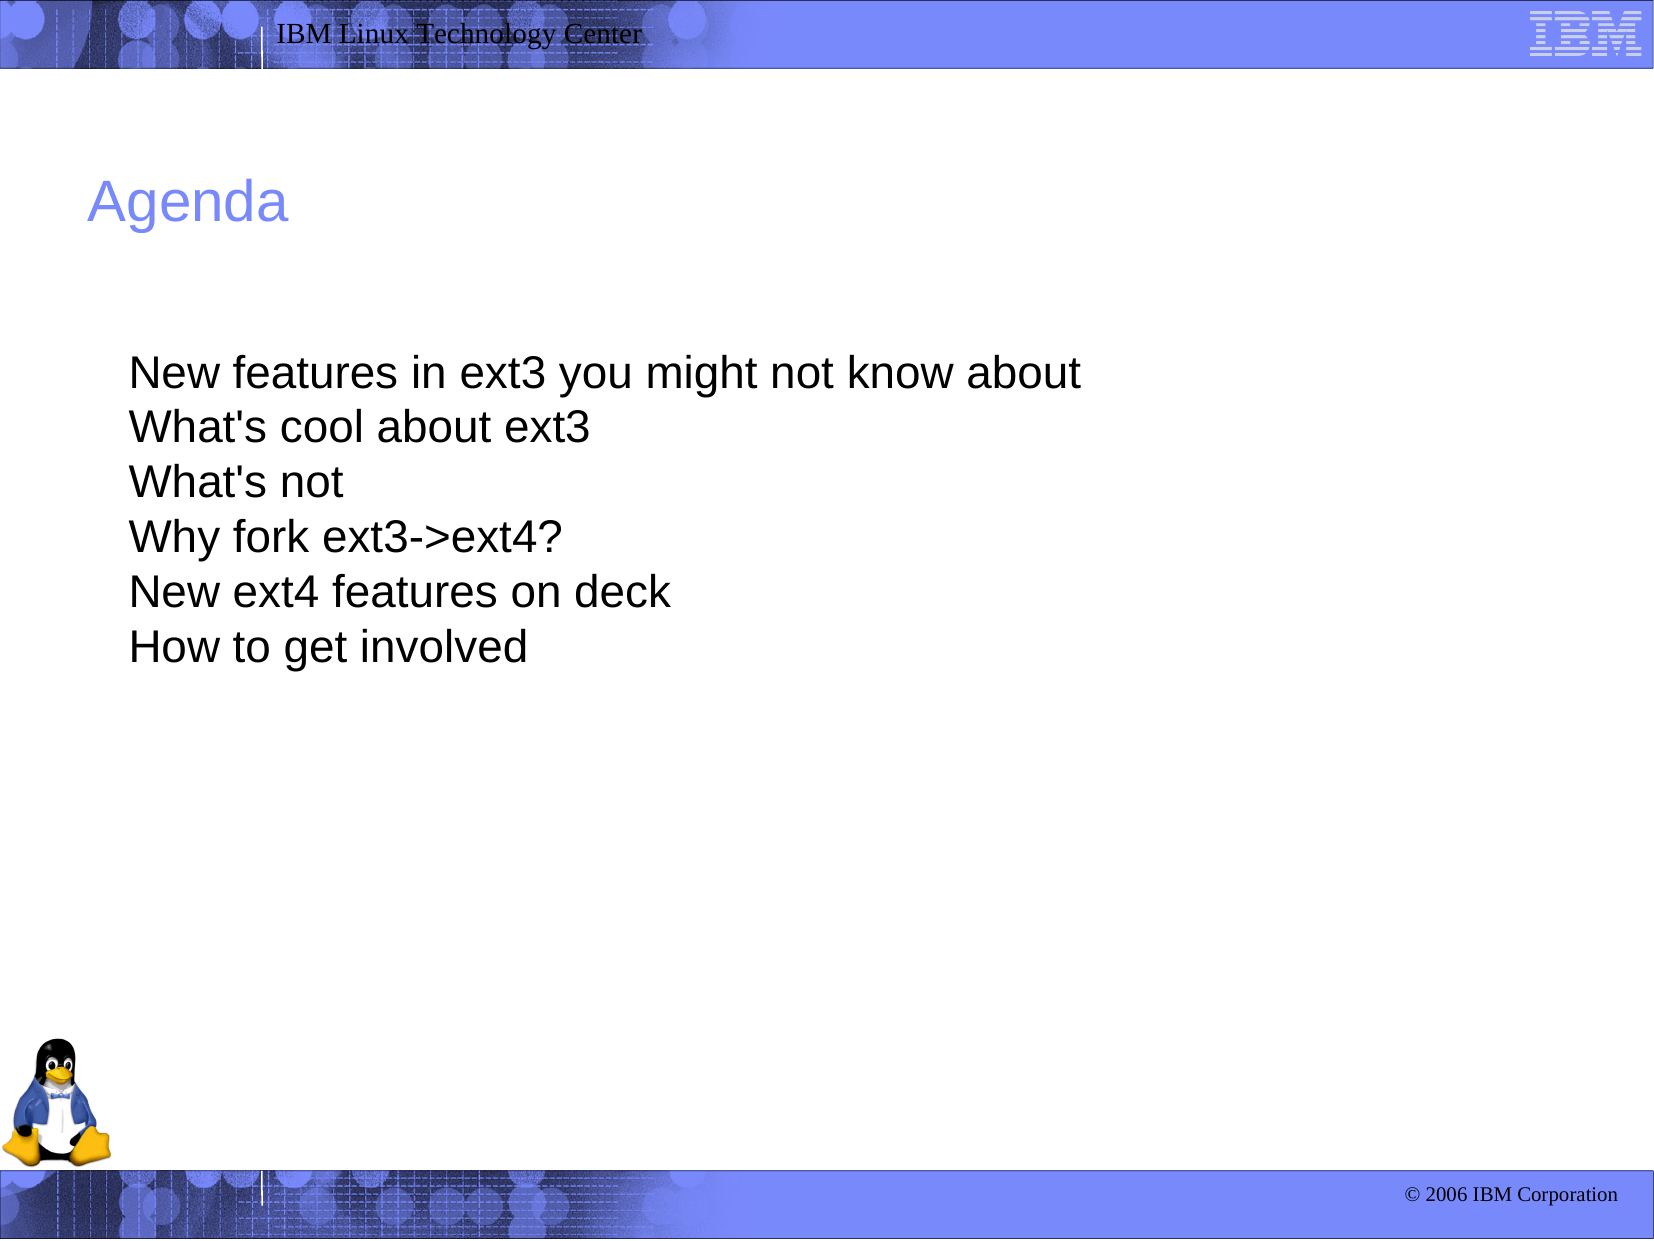

# Agenda
New features in ext3 you might not know about
What's cool about ext3
What's not
Why fork ext3->ext4?
New ext4 features on deck
How to get involved